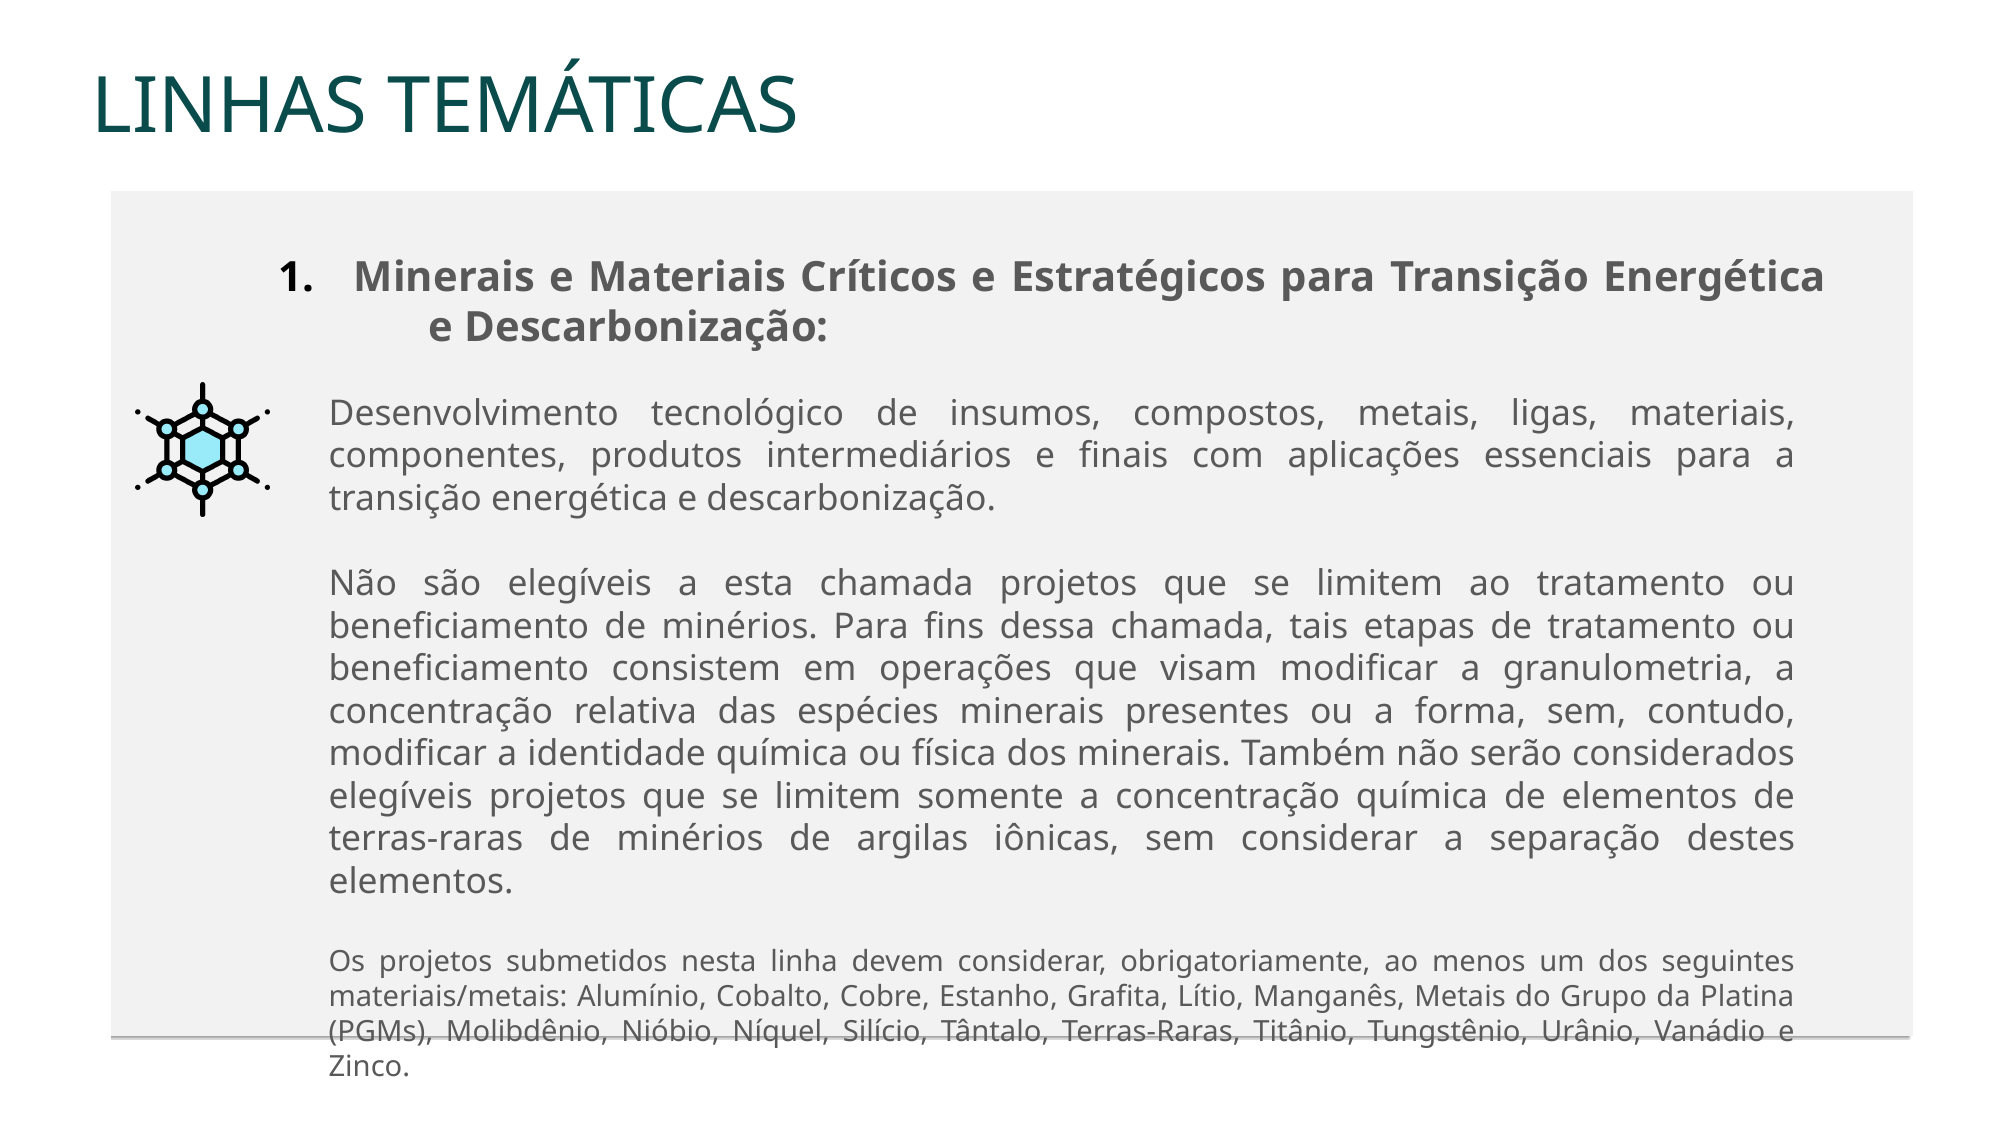

LINHAS TEMÁTICAS
Minerais e Materiais Críticos e Estratégicos para Transição Energética e Descarbonização:
Desenvolvimento tecnológico de insumos, compostos, metais, ligas, materiais, componentes, produtos intermediários e finais com aplicações essenciais para a transição energética e descarbonização.
Não são elegíveis a esta chamada projetos que se limitem ao tratamento ou beneficiamento de minérios. Para fins dessa chamada, tais etapas de tratamento ou beneficiamento consistem em operações que visam modificar a granulometria, a concentração relativa das espécies minerais presentes ou a forma, sem, contudo, modificar a identidade química ou física dos minerais. Também não serão considerados elegíveis projetos que se limitem somente a concentração química de elementos de terras-raras de minérios de argilas iônicas, sem considerar a separação destes elementos.
Os projetos submetidos nesta linha devem considerar, obrigatoriamente, ao menos um dos seguintes materiais/metais: Alumínio, Cobalto, Cobre, Estanho, Grafita, Lítio, Manganês, Metais do Grupo da Platina (PGMs), Molibdênio, Nióbio, Níquel, Silício, Tântalo, Terras-Raras, Titânio, Tungstênio, Urânio, Vanádio e Zinco.